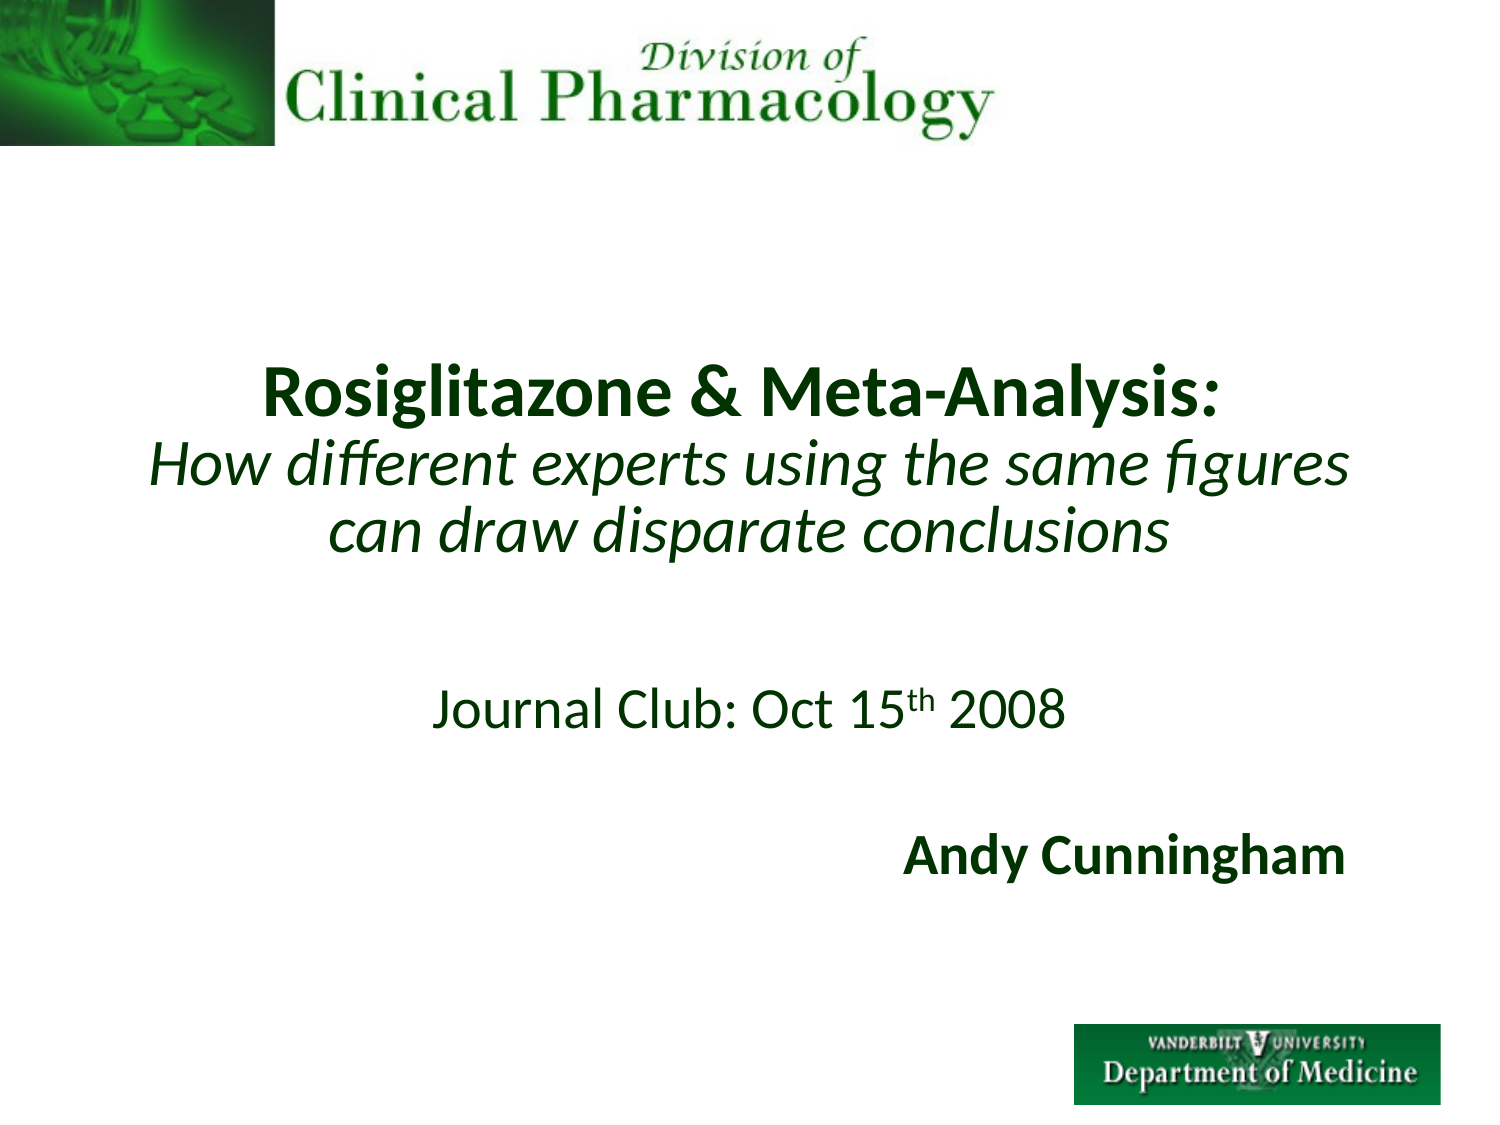

# Rosiglitazone & Meta-Analysis: How different experts using the same figures can draw disparate conclusions Journal Club: Oct 15th 2008 Andy Cunningham